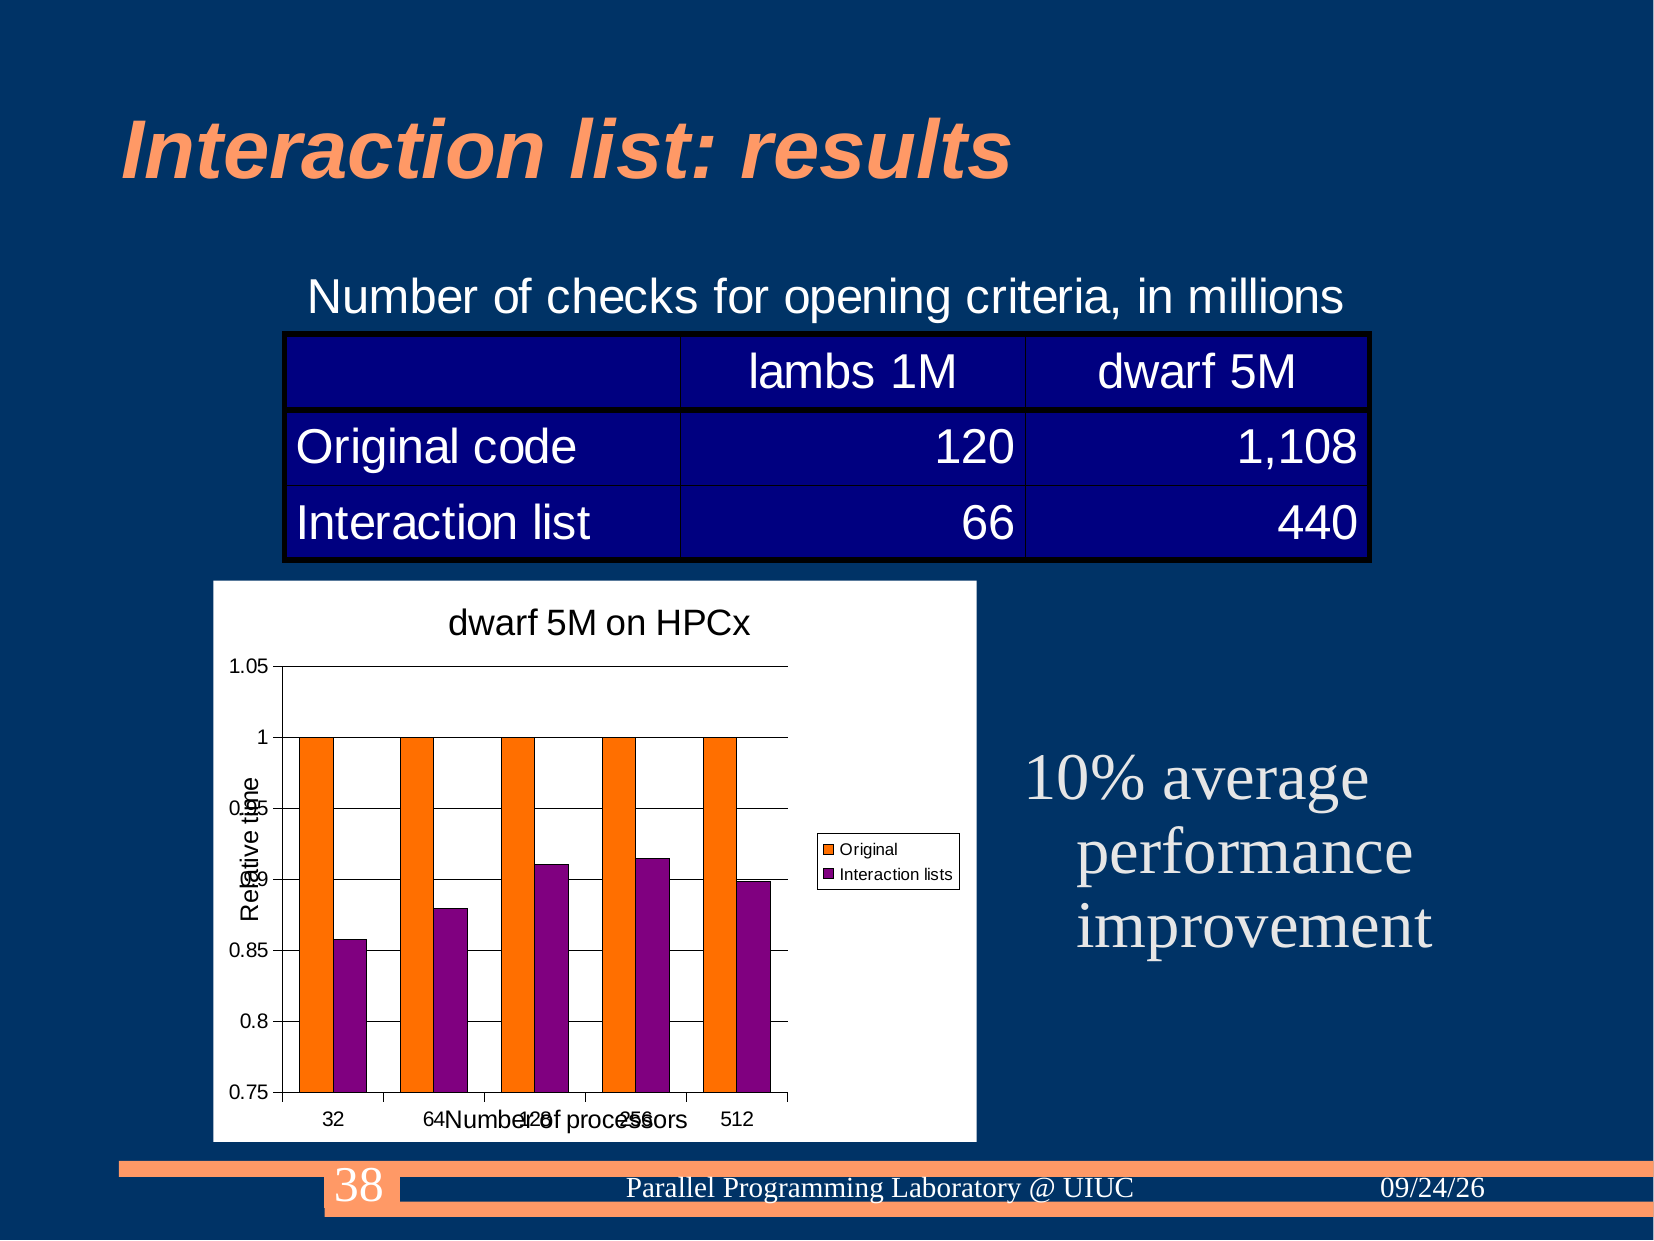

# Interaction list: results
### Chart: dwarf 5M on HPCx
| Category | Original | Interaction lists |
|---|---|---|
| 32 | 1.0 | 0.8576 |
| 64 | 1.0 | 0.8795 |
| 128 | 1.0 | 0.9102 |
| 256 | 1.0 | 0.9151 |
| 512 | 1.0 | 0.8987 |10% average performance improvement
Parallel Programming Laboratory @ UIUC